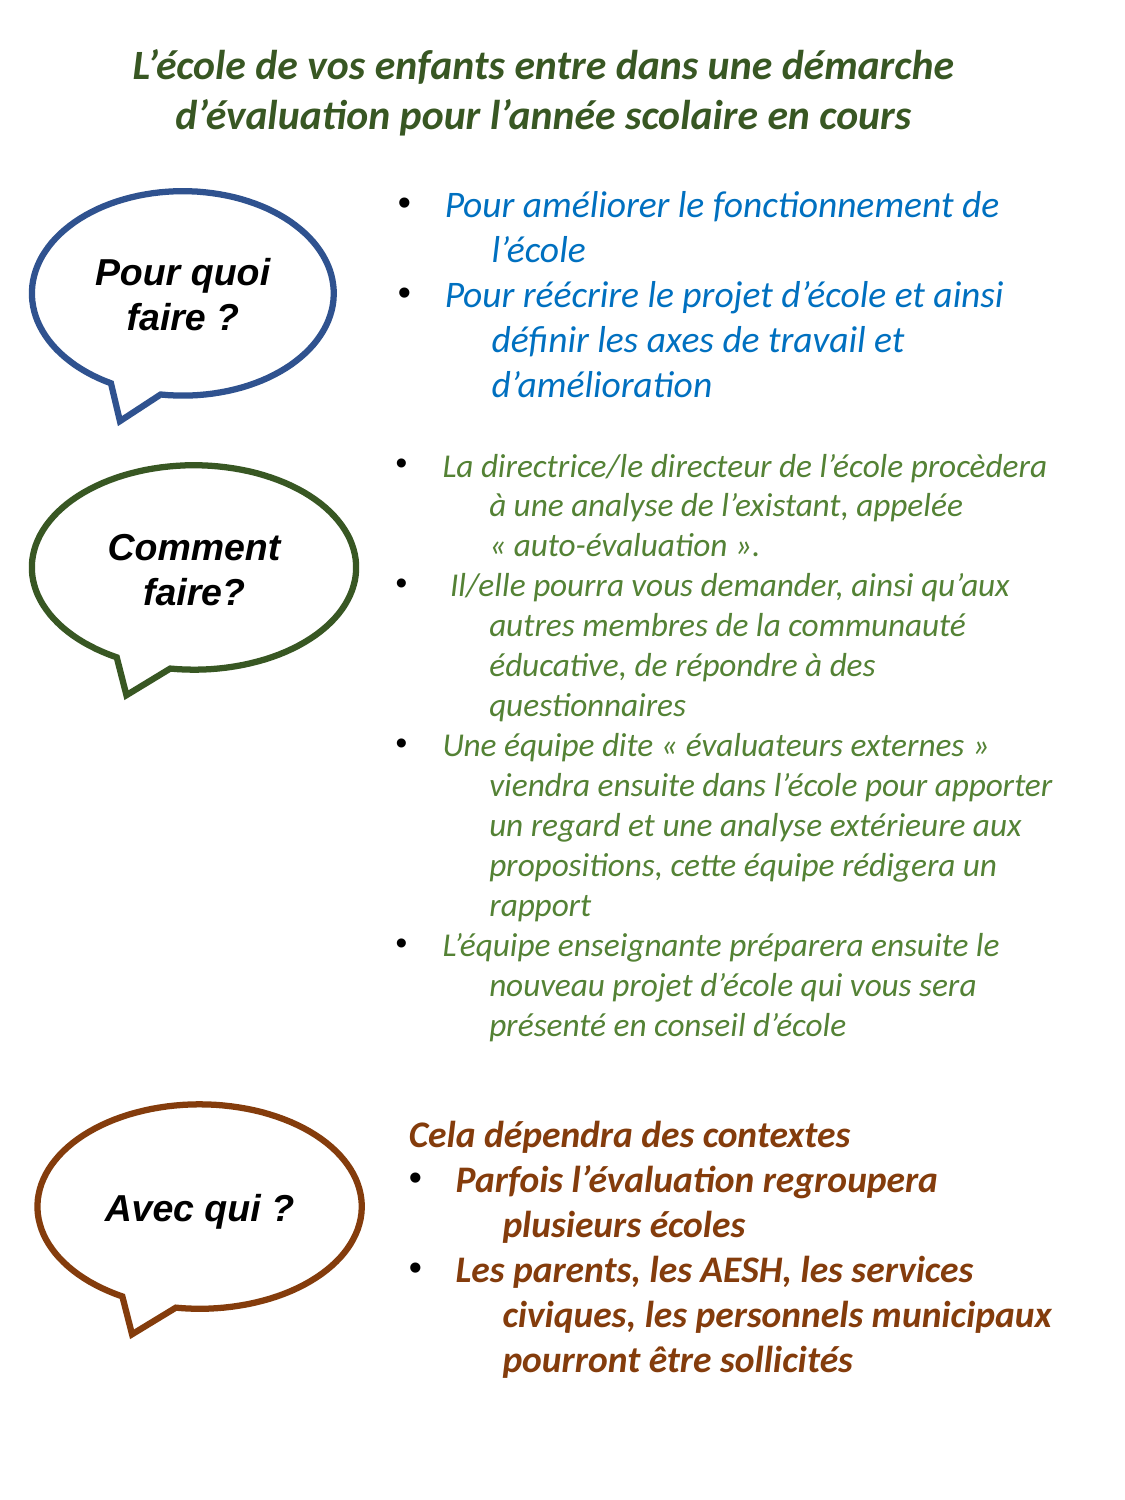

L’école de vos enfants entre dans une démarche d’évaluation pour l’année scolaire en cours
Pour améliorer le fonctionnement de l’école
Pour réécrire le projet d’école et ainsi définir les axes de travail et d’amélioration
Pour quoi faire ?
La directrice/le directeur de l’école procèdera à une analyse de l’existant, appelée « auto-évaluation ».
 Il/elle pourra vous demander, ainsi qu’aux autres membres de la communauté éducative, de répondre à des questionnaires
Une équipe dite « évaluateurs externes » viendra ensuite dans l’école pour apporter un regard et une analyse extérieure aux propositions, cette équipe rédigera un rapport
L’équipe enseignante préparera ensuite le nouveau projet d’école qui vous sera présenté en conseil d’école
Comment faire?
Cela dépendra des contextes
Parfois l’évaluation regroupera plusieurs écoles
Les parents, les AESH, les services civiques, les personnels municipaux pourront être sollicités
Avec qui ?